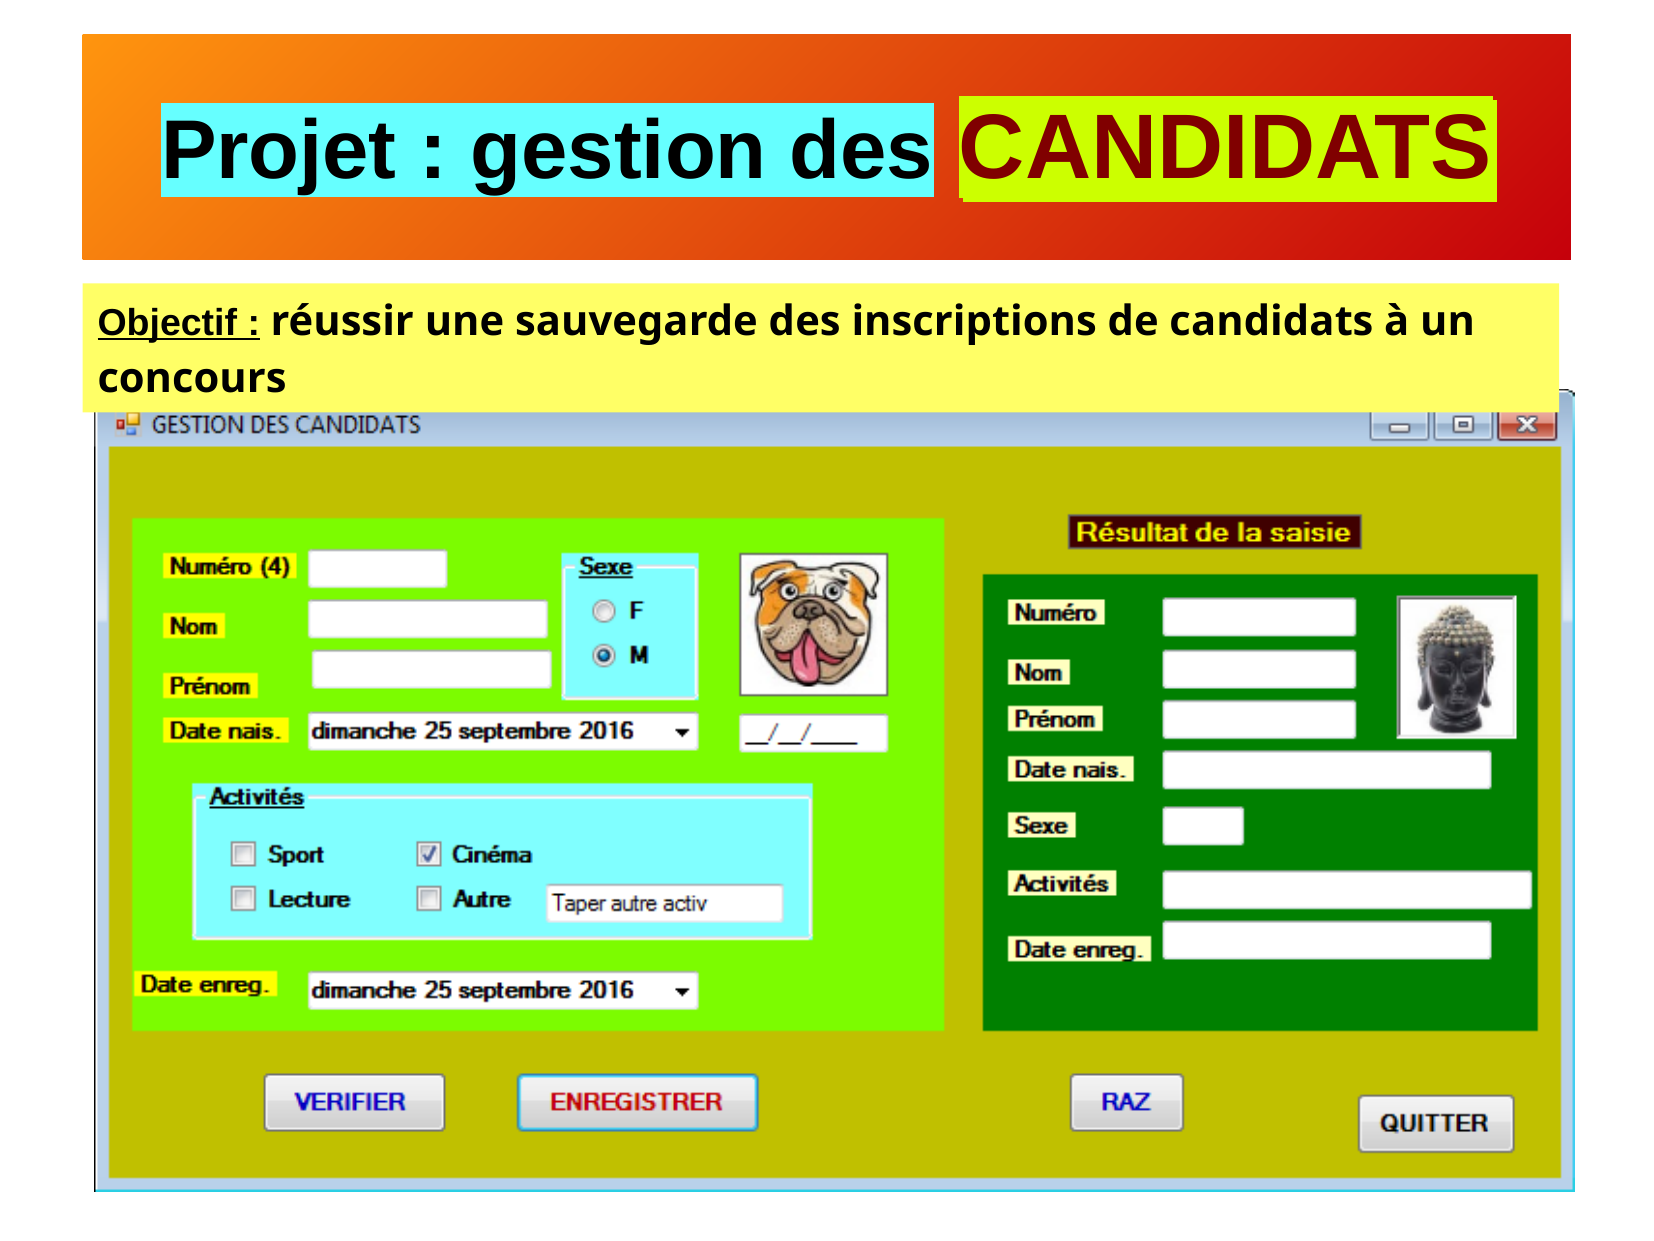

# Projet : gestion des CANDIDATS
Objectif : réussir une sauvegarde des inscriptions de candidats à un concours